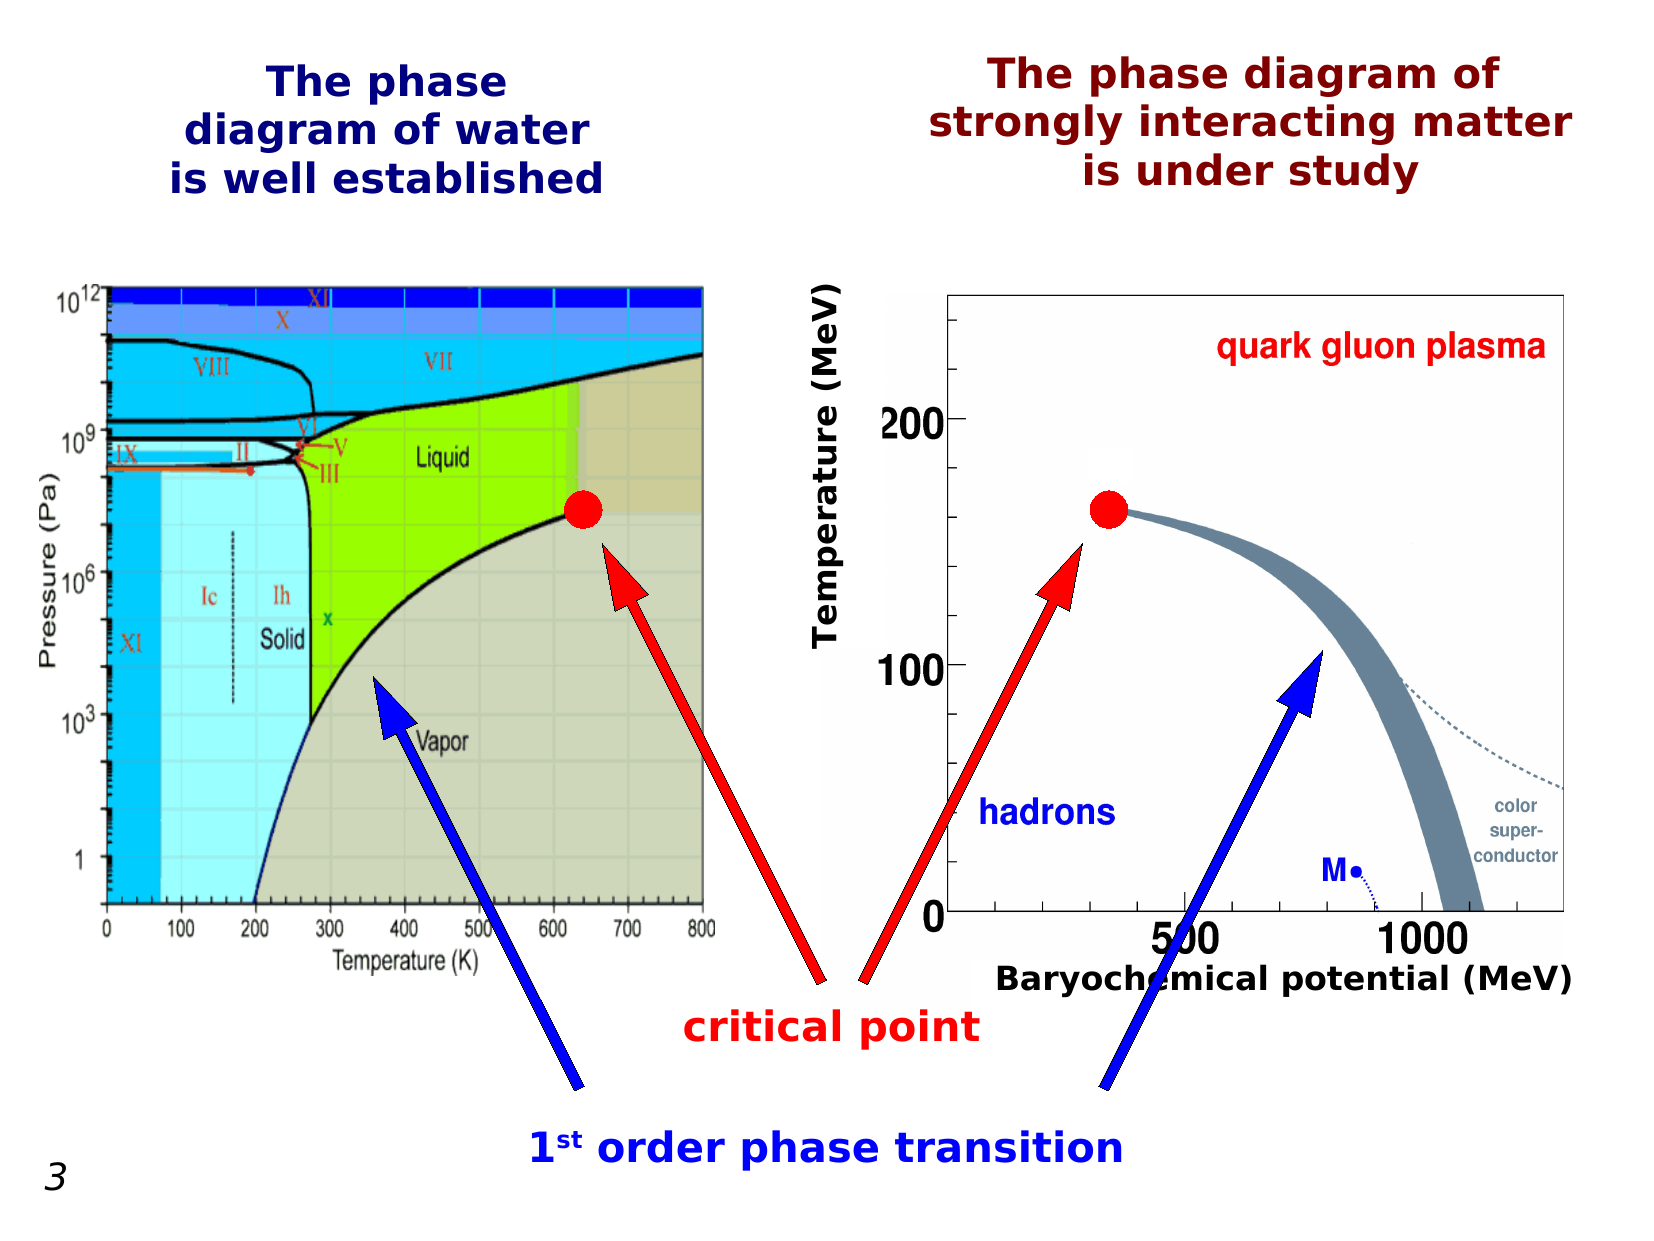

The phase diagram of
strongly interacting matter
is under study
The phase
diagram of water
is well established
Temperature (MeV)
 Baryochemical potential (MeV)
critical point
1st order phase transition